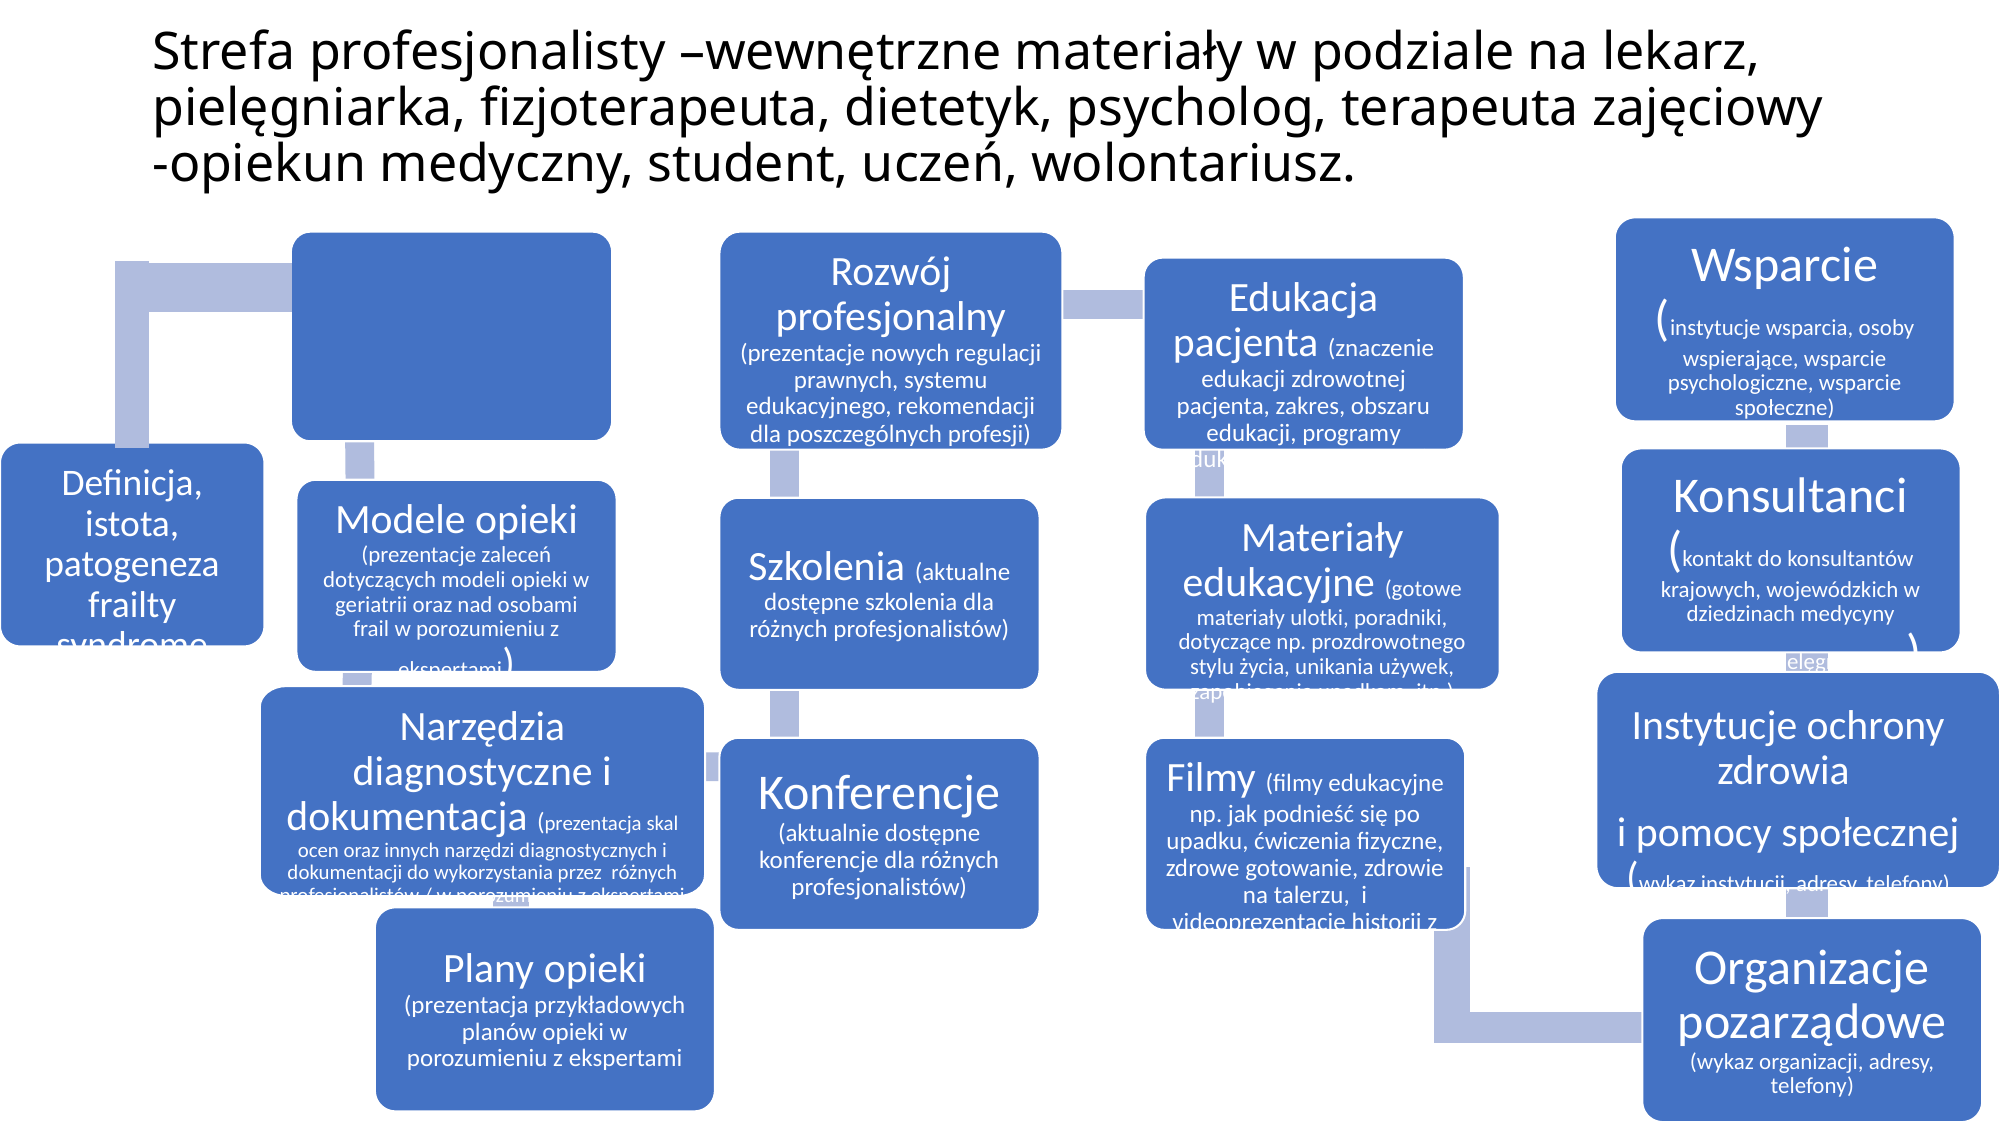

# Strefa profesjonalisty –wewnętrzne materiały w podziale na lekarz, pielęgniarka, fizjoterapeuta, dietetyk, psycholog, terapeuta zajęciowy -opiekun medyczny, student, uczeń, wolontariusz.
Wsparcie (instytucje wsparcia, osoby wspierające, wsparcie psychologiczne, wsparcie społeczne)
Rekomendacje
(z projektu ADVANTAGE , oraz krajowych konsultantów w dziedzinie geriatrii, piel. geriatrycznego)
rR
Rozwój profesjonalny (prezentacje nowych regulacji prawnych, systemu edukacyjnego, rekomendacji dla poszczególnych profesji)
Edukacja pacjenta (znaczenie edukacji zdrowotnej pacjenta, zakres, obszaru edukacji, programy edukacyjne, dostępność)
Modele opieki (prezentacje zaleceń dotyczących modeli opieki w geriatrii oraz nad osobami frail w porozumieniu z ekspertami)
Materiały edukacyjne (gotowe materiały ulotki, poradniki, dotyczące np. prozdrowotnego stylu życia, unikania używek, zapobiegania upadkom, itp.)
Szkolenia (aktualne dostępne szkolenia dla różnych profesjonalistów)
Narzędzia diagnostyczne i dokumentacja (prezentacja skal ocen oraz innych narzędzi diagnostycznych i dokumentacji do wykorzystania przez różnych profesjonalistów / w porozumieniu z ekspertami
Konferencje (aktualnie dostępne konferencje dla różnych profesjonalistów)
Filmy (filmy edukacyjne np. jak podnieść się po upadku, ćwiczenia fizyczne, zdrowe gotowanie, zdrowie na talerzu, i videoprezentacje historii z życia osób frail
Definicja, istota, patogeneza frailty syndrome
Konsultanci (kontakt do konsultantów krajowych, wojewódzkich w dziedzinach medycyny fizjoterapii, pielęgniarstwa)
Instytucje ochrony zdrowia
i pomocy społecznej (wykaz instytucji, adresy, telefony)
Plany opieki (prezentacja przykładowych planów opieki w porozumieniu z ekspertami
Organizacje pozarządowe (wykaz organizacji, adresy, telefony)